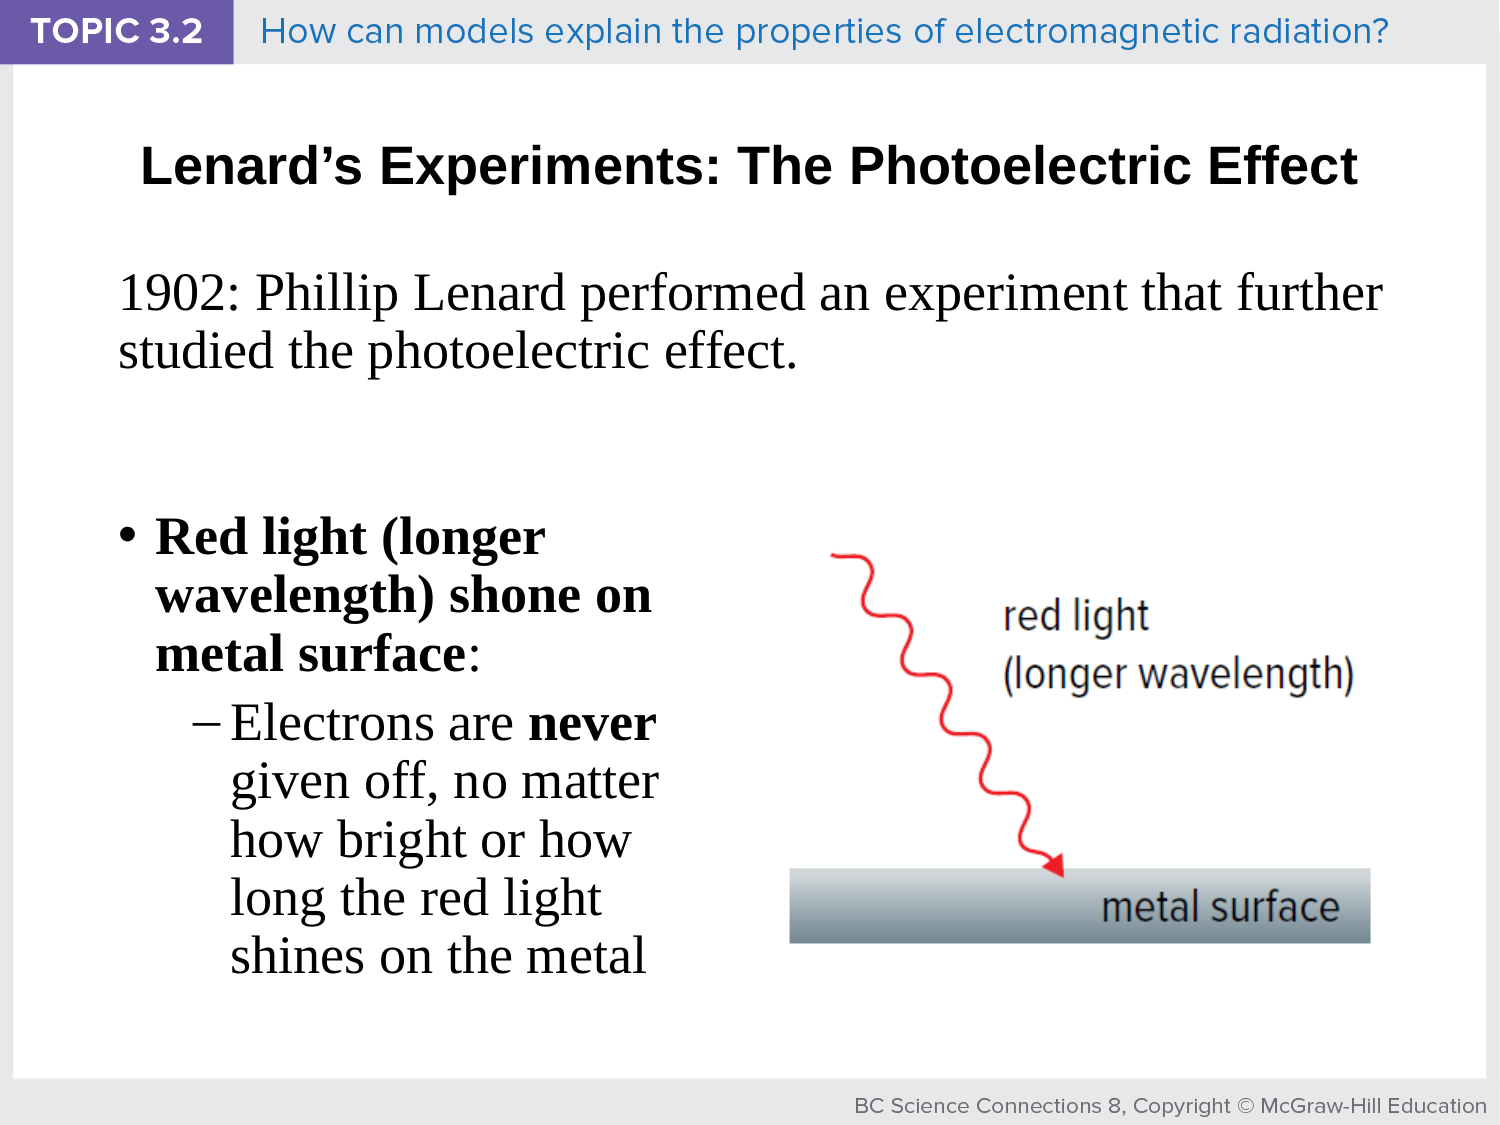

# Lenard’s Experiments: The Photoelectric Effect
1902: Phillip Lenard performed an experiment that further studied the photoelectric effect.
Red light (longer wavelength) shone on metal surface:
Electrons are never given off, no matter how bright or how long the red light shines on the metal